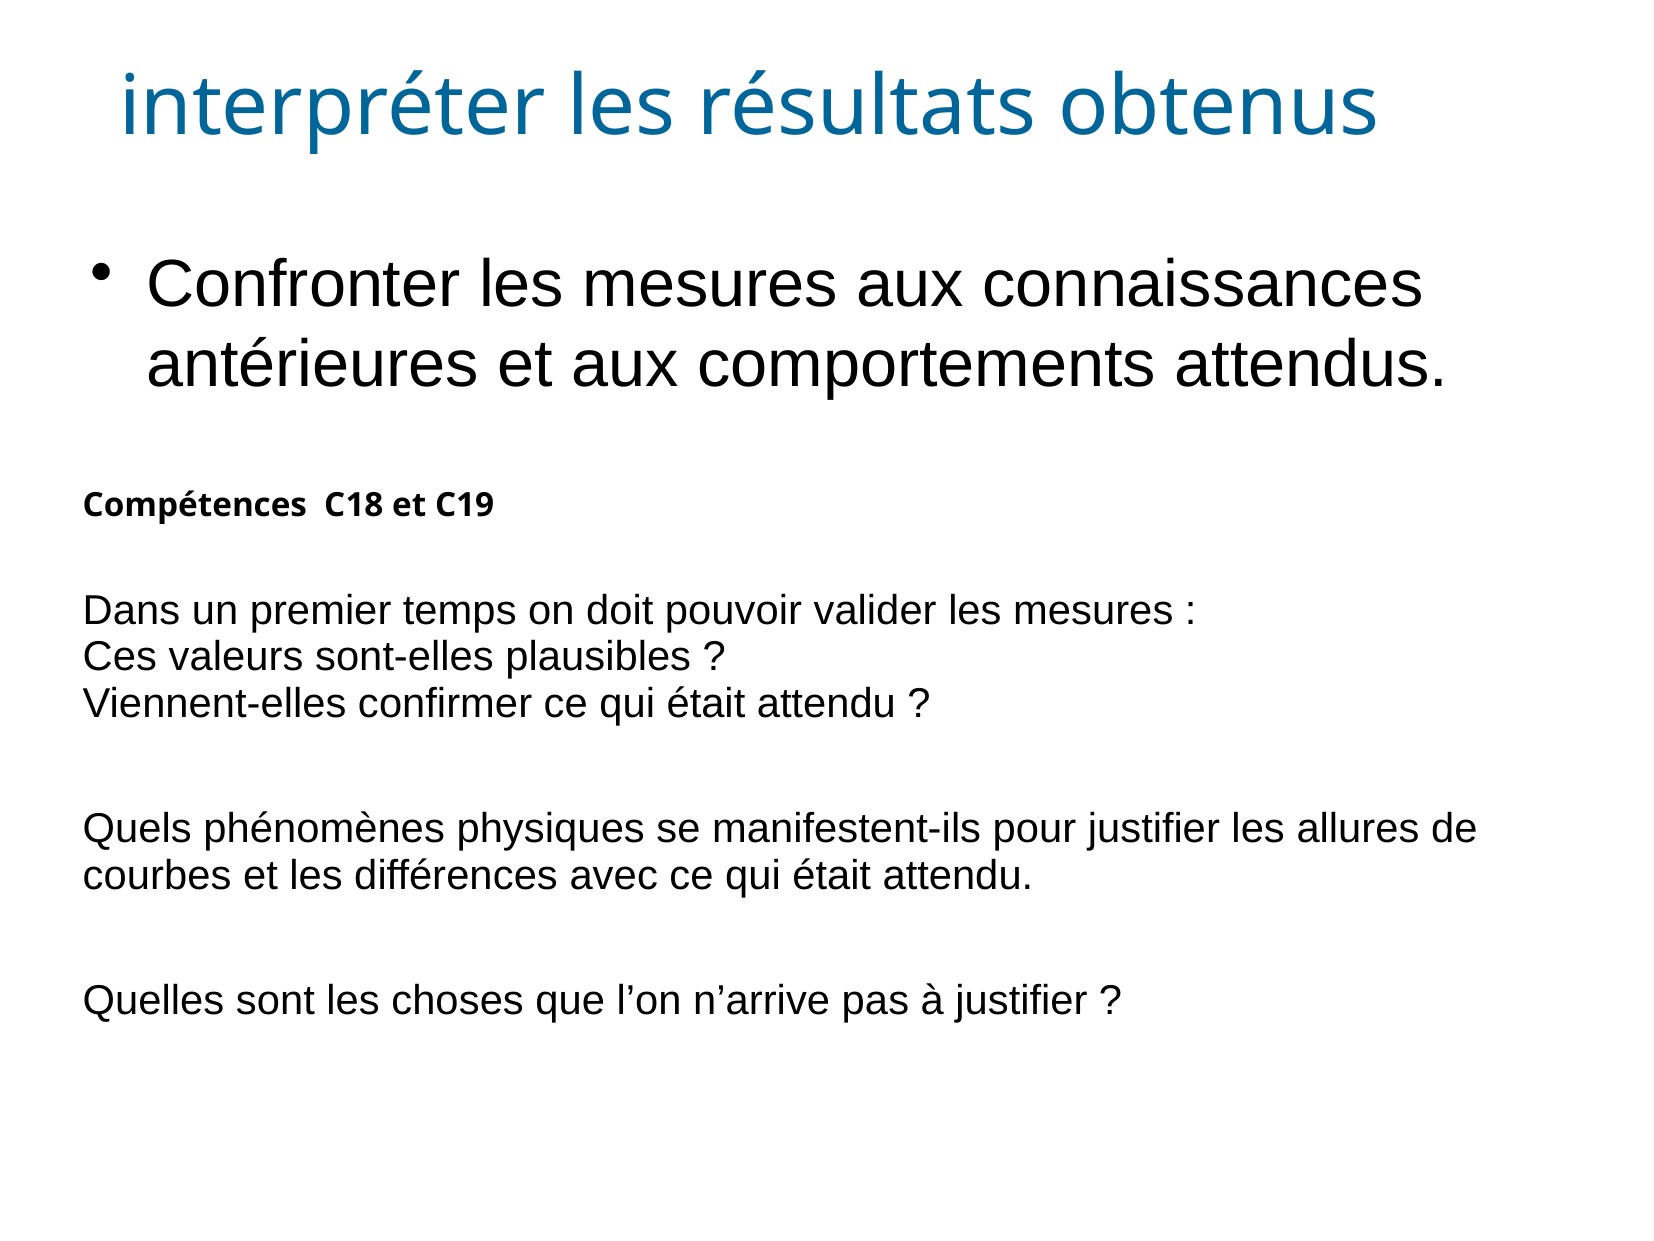

# interpréter les résultats obtenus
Confronter les mesures aux connaissances antérieures et aux comportements attendus.
Compétences C18 et C19
Dans un premier temps on doit pouvoir valider les mesures :
Ces valeurs sont-elles plausibles ?
Viennent-elles confirmer ce qui était attendu ?
Quels phénomènes physiques se manifestent-ils pour justifier les allures de courbes et les différences avec ce qui était attendu.
Quelles sont les choses que l’on n’arrive pas à justifier ?